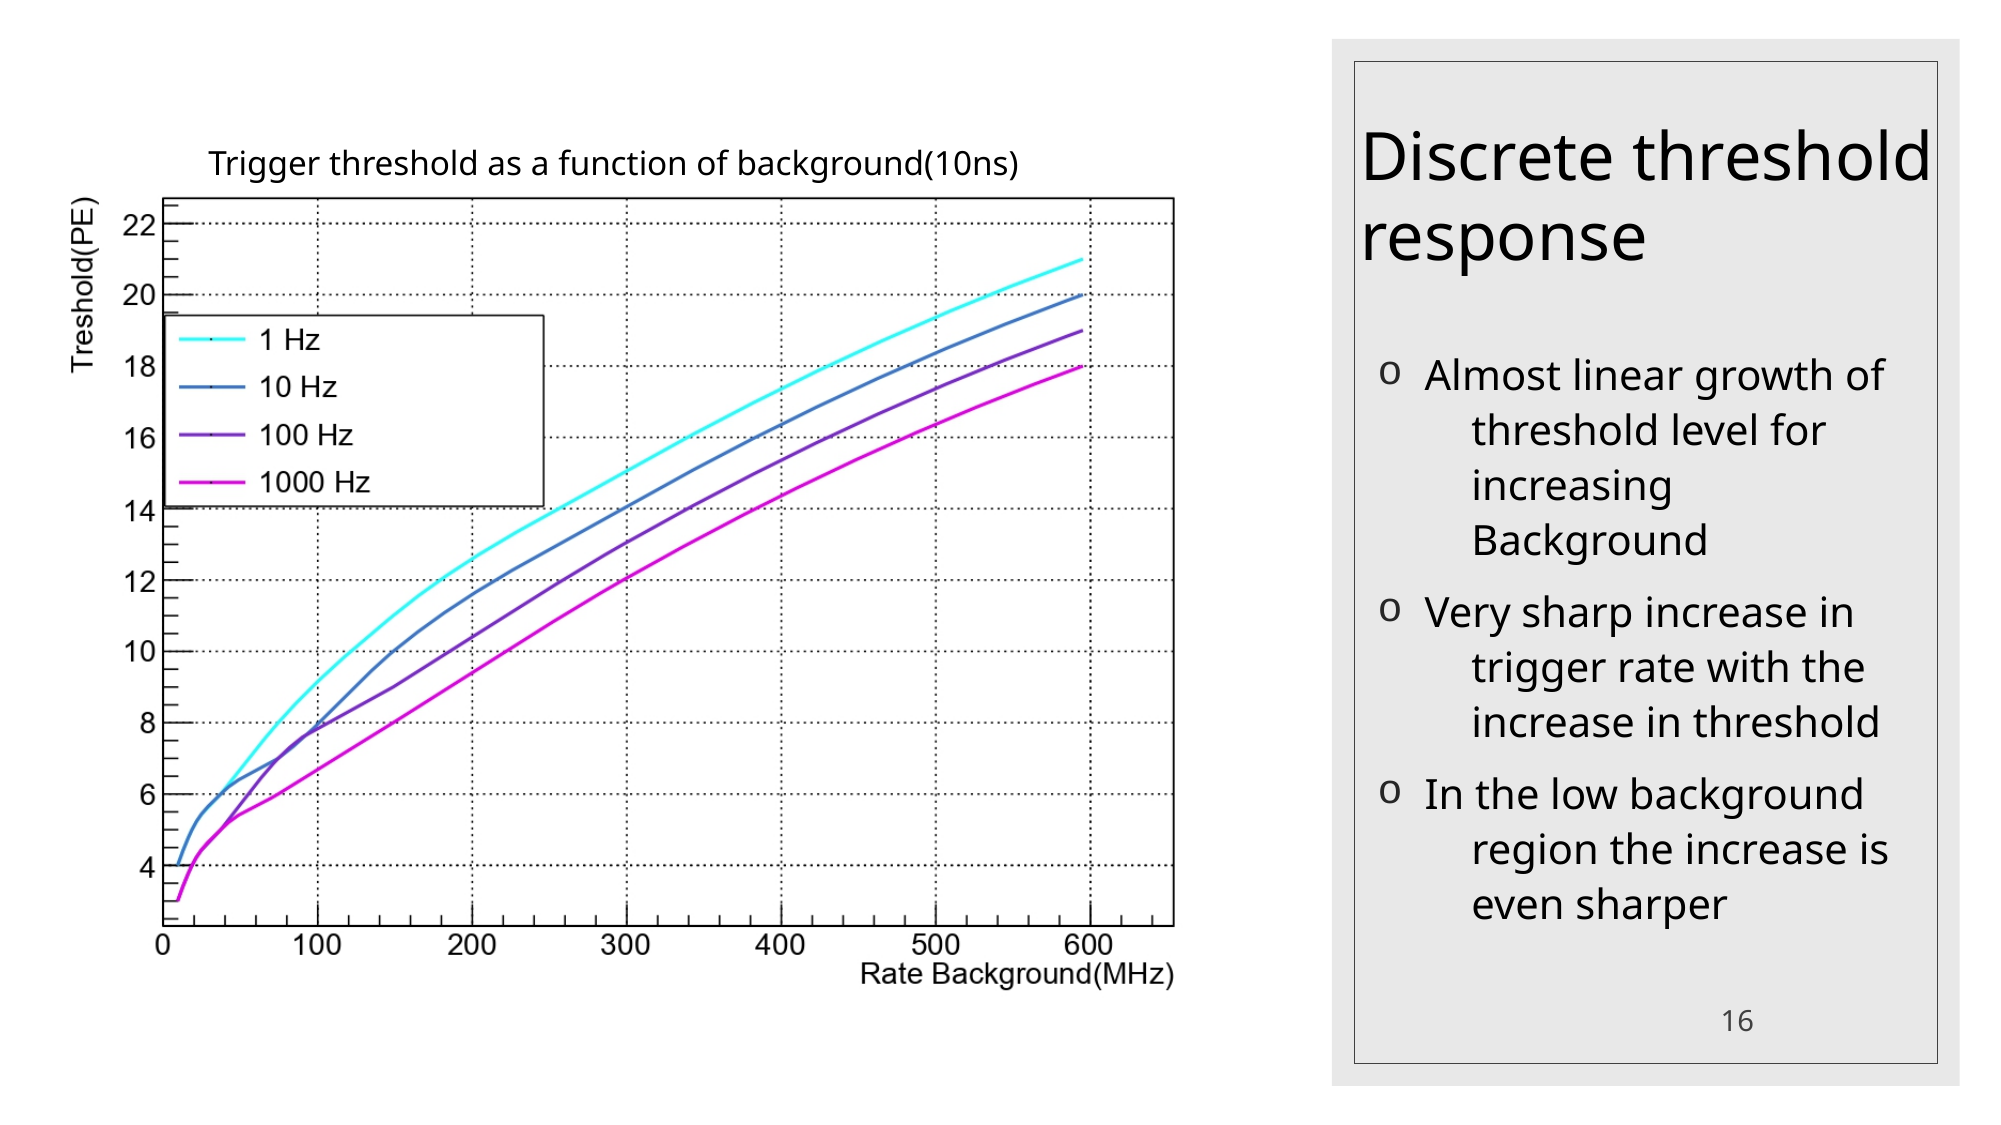

# Discrete threshold response
Trigger threshold as a function of background(10ns)
Almost linear growth of threshold level for increasing Background
Very sharp increase in trigger rate with the increase in threshold
In the low background region the increase is even sharper